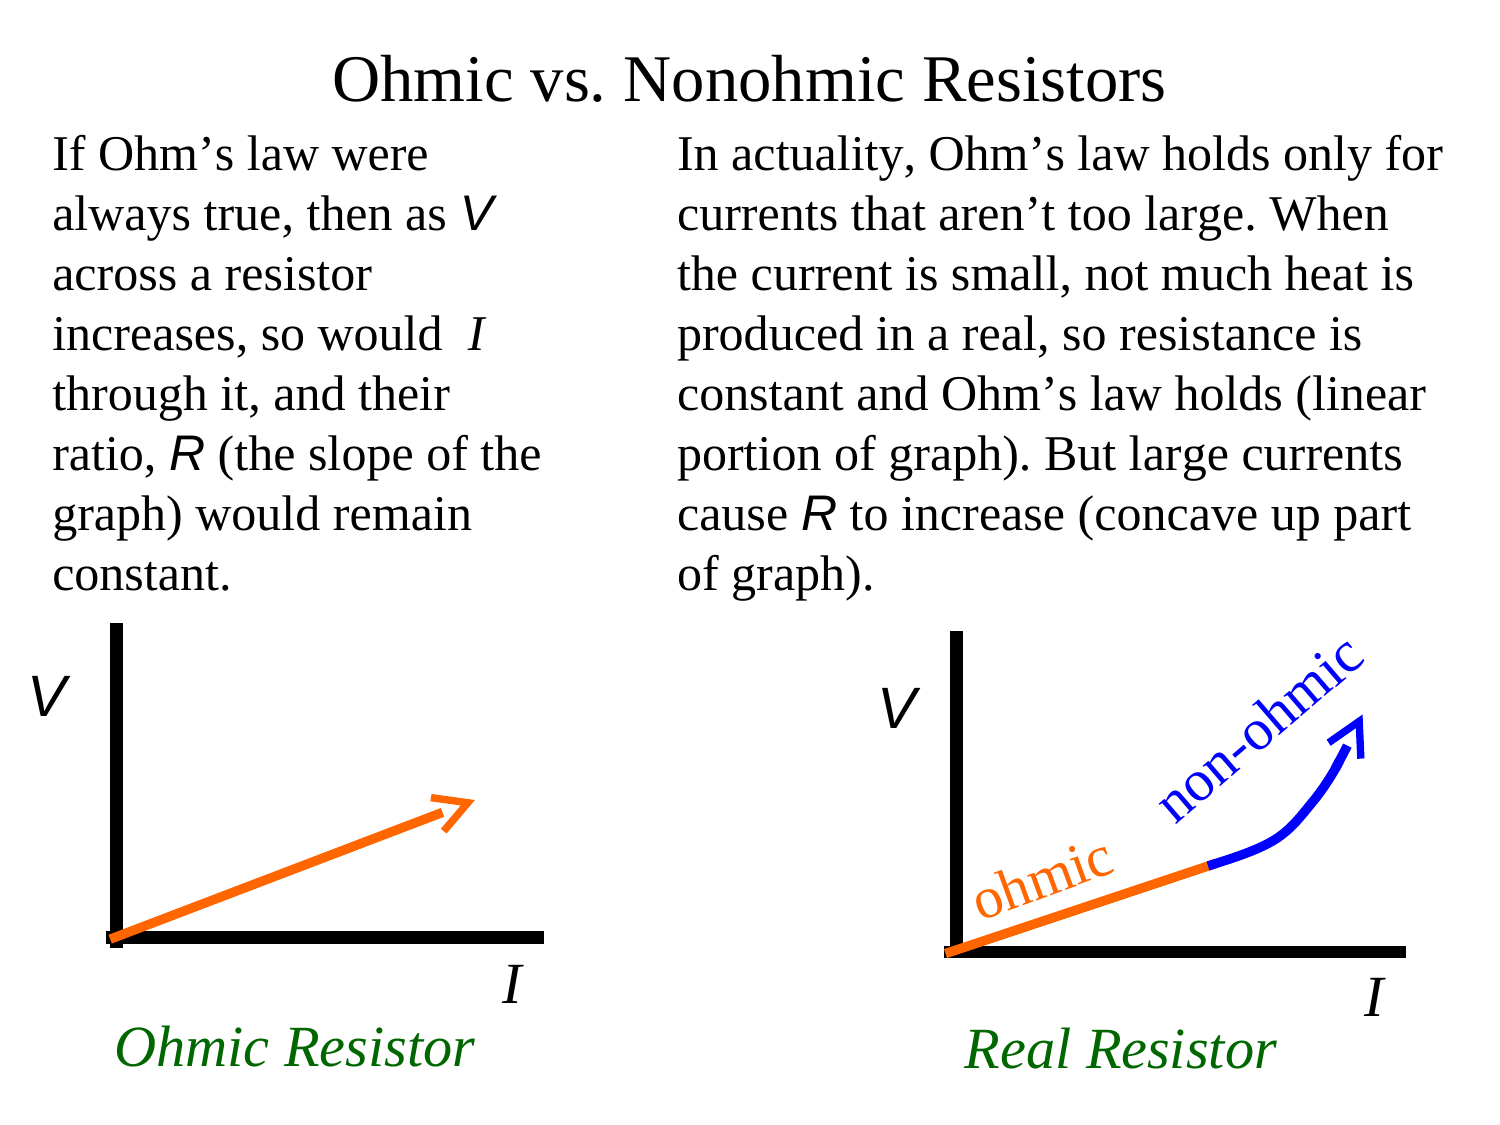

# Ohmic vs. Nonohmic Resistors
If Ohm’s law were always true, then as V across a resistor increases, so would I through it, and their ratio, R (the slope of the graph) would remain constant.
In actuality, Ohm’s law holds only for currents that aren’t too large. When the current is small, not much heat is produced in a real, so resistance is constant and Ohm’s law holds (linear portion of graph). But large currents cause R to increase (concave up part of graph).
V
V
non-ohmic
ohmic
I
I
Ohmic Resistor
Real Resistor